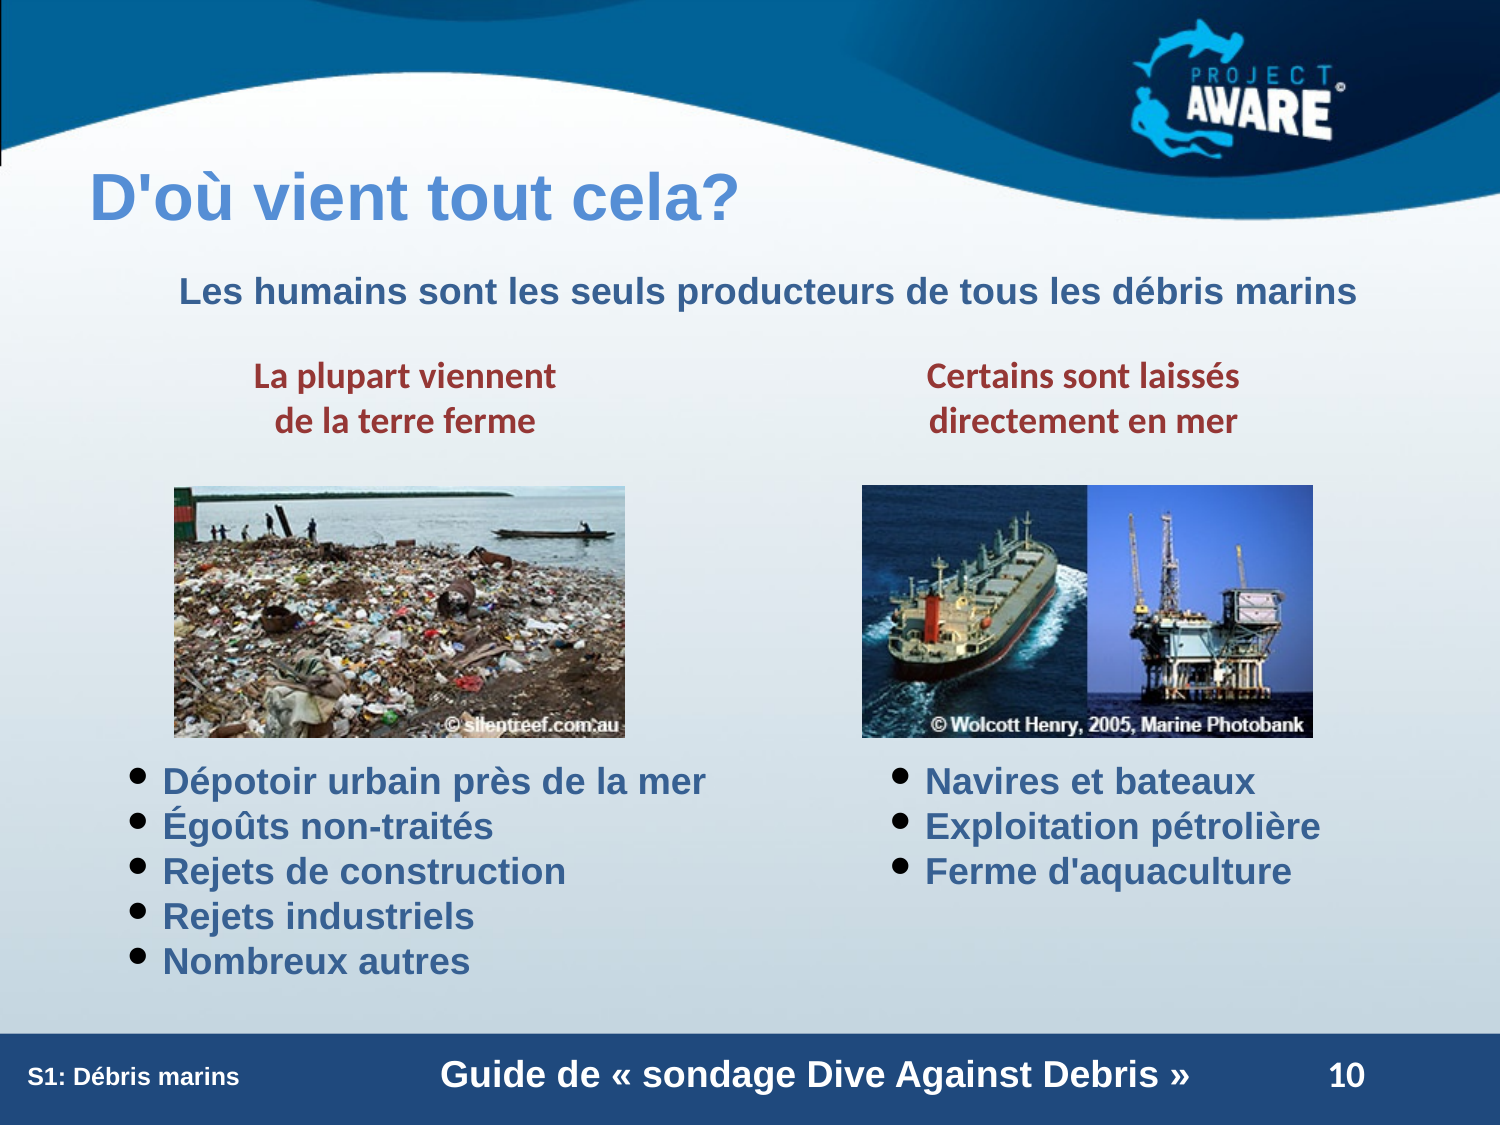

D'où vient tout cela?
Les humains sont les seuls producteurs de tous les débris marins
La plupart viennent
de la terre ferme
Certains sont laissés
directement en mer
Dépotoir urbain près de la mer
Égoûts non-traités
Rejets de construction
Rejets industriels
Nombreux autres
Navires et bateaux
Exploitation pétrolière
Ferme d'aquaculture
Guide de « sondage Dive Against Debris »
S1: Débris marins